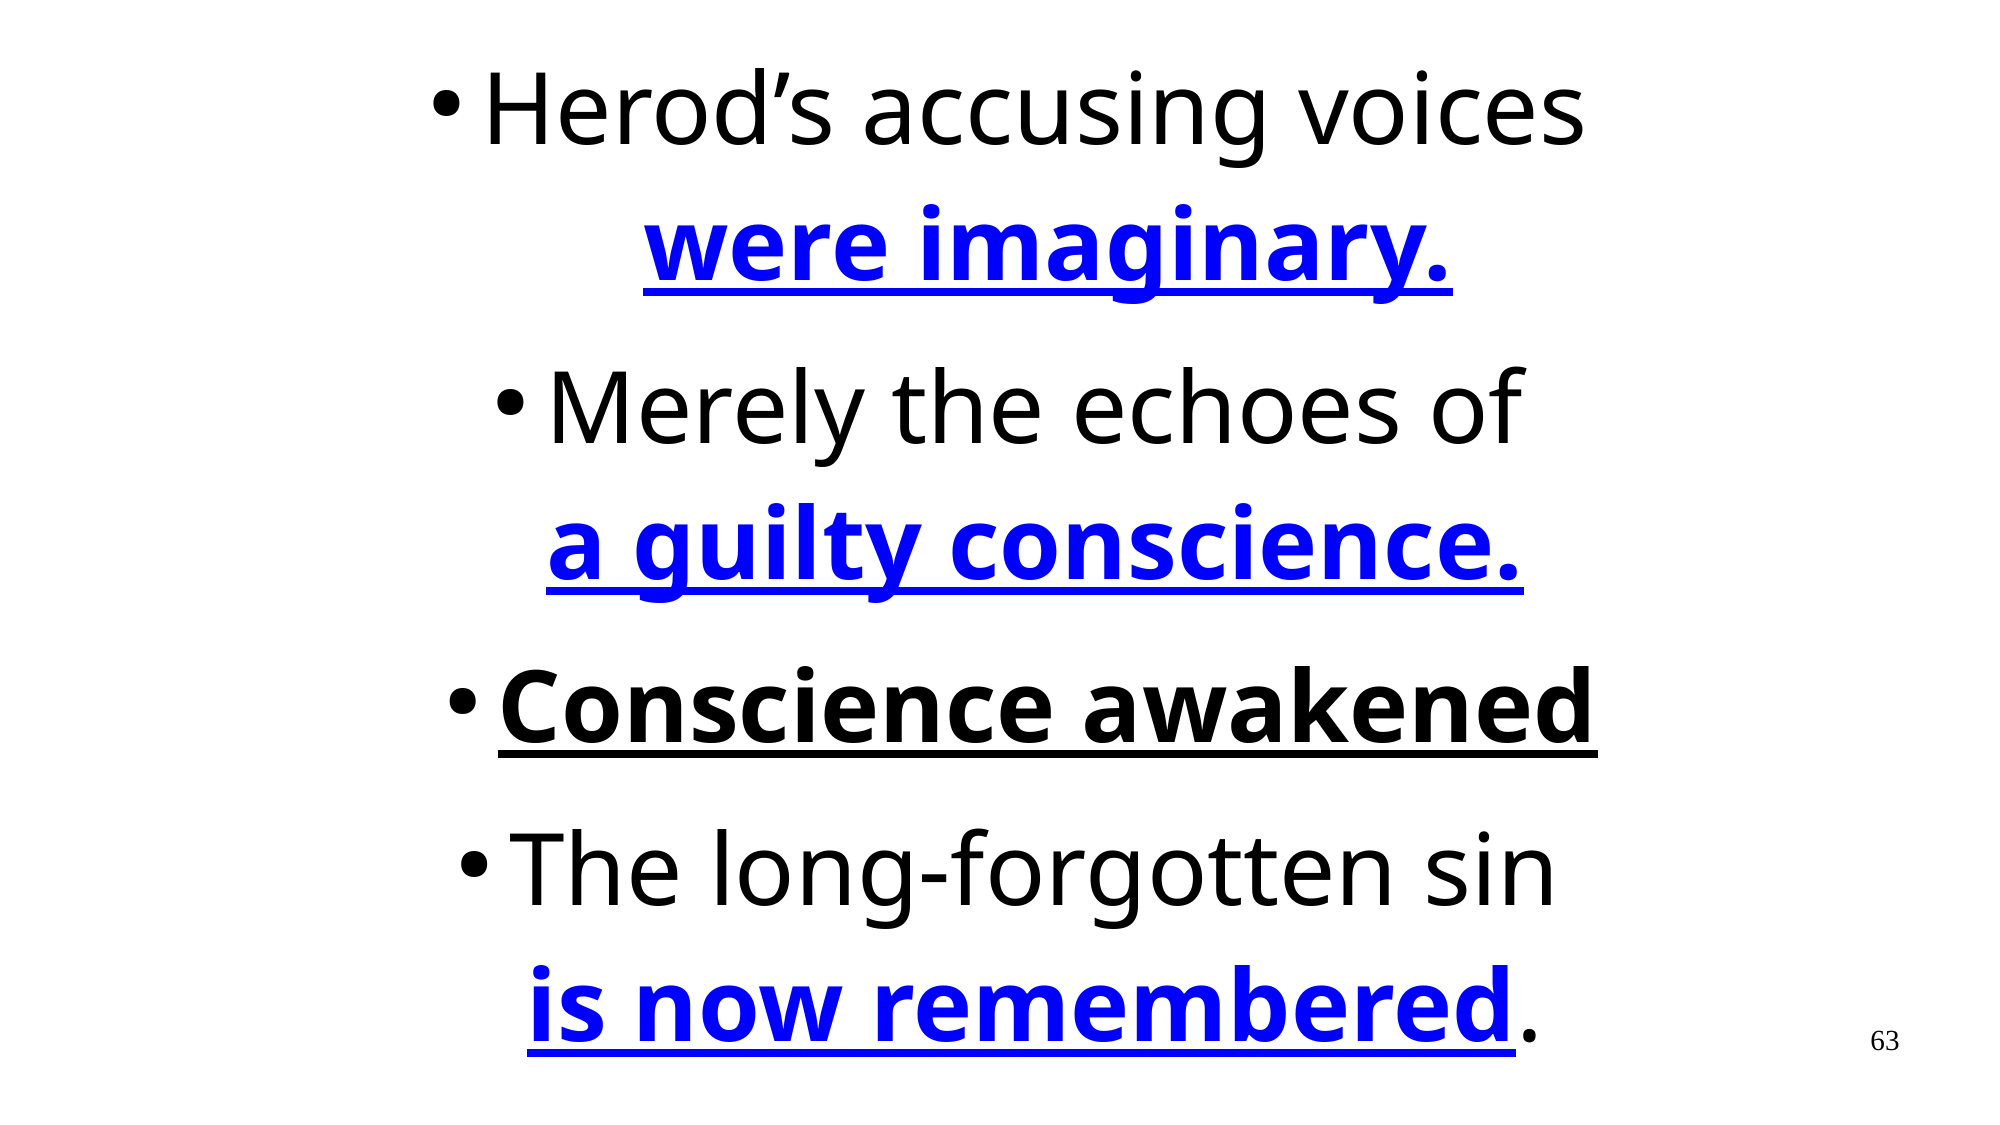

# Herod’s accusing voices were imaginary.
Merely the echoes of
a guilty conscience.
Conscience awakened
The long-forgotten sin
is now remembered.
63